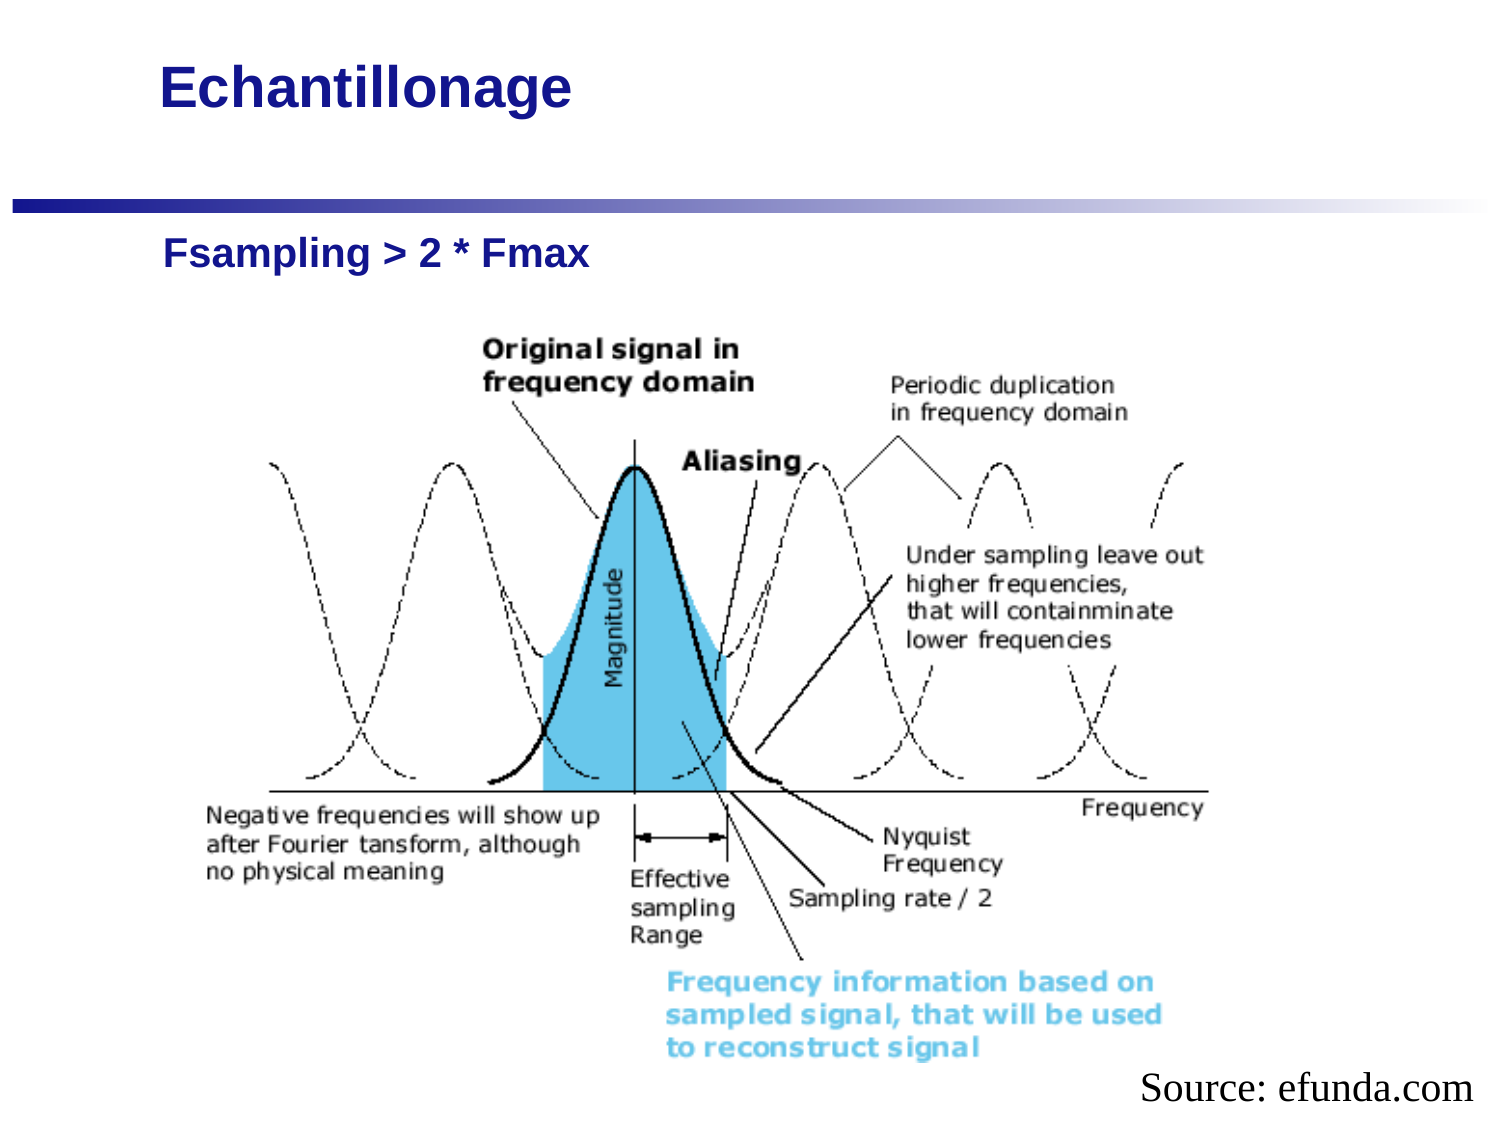

# Echantillonage
Fsampling > 2 * Fmax
Source: efunda.com